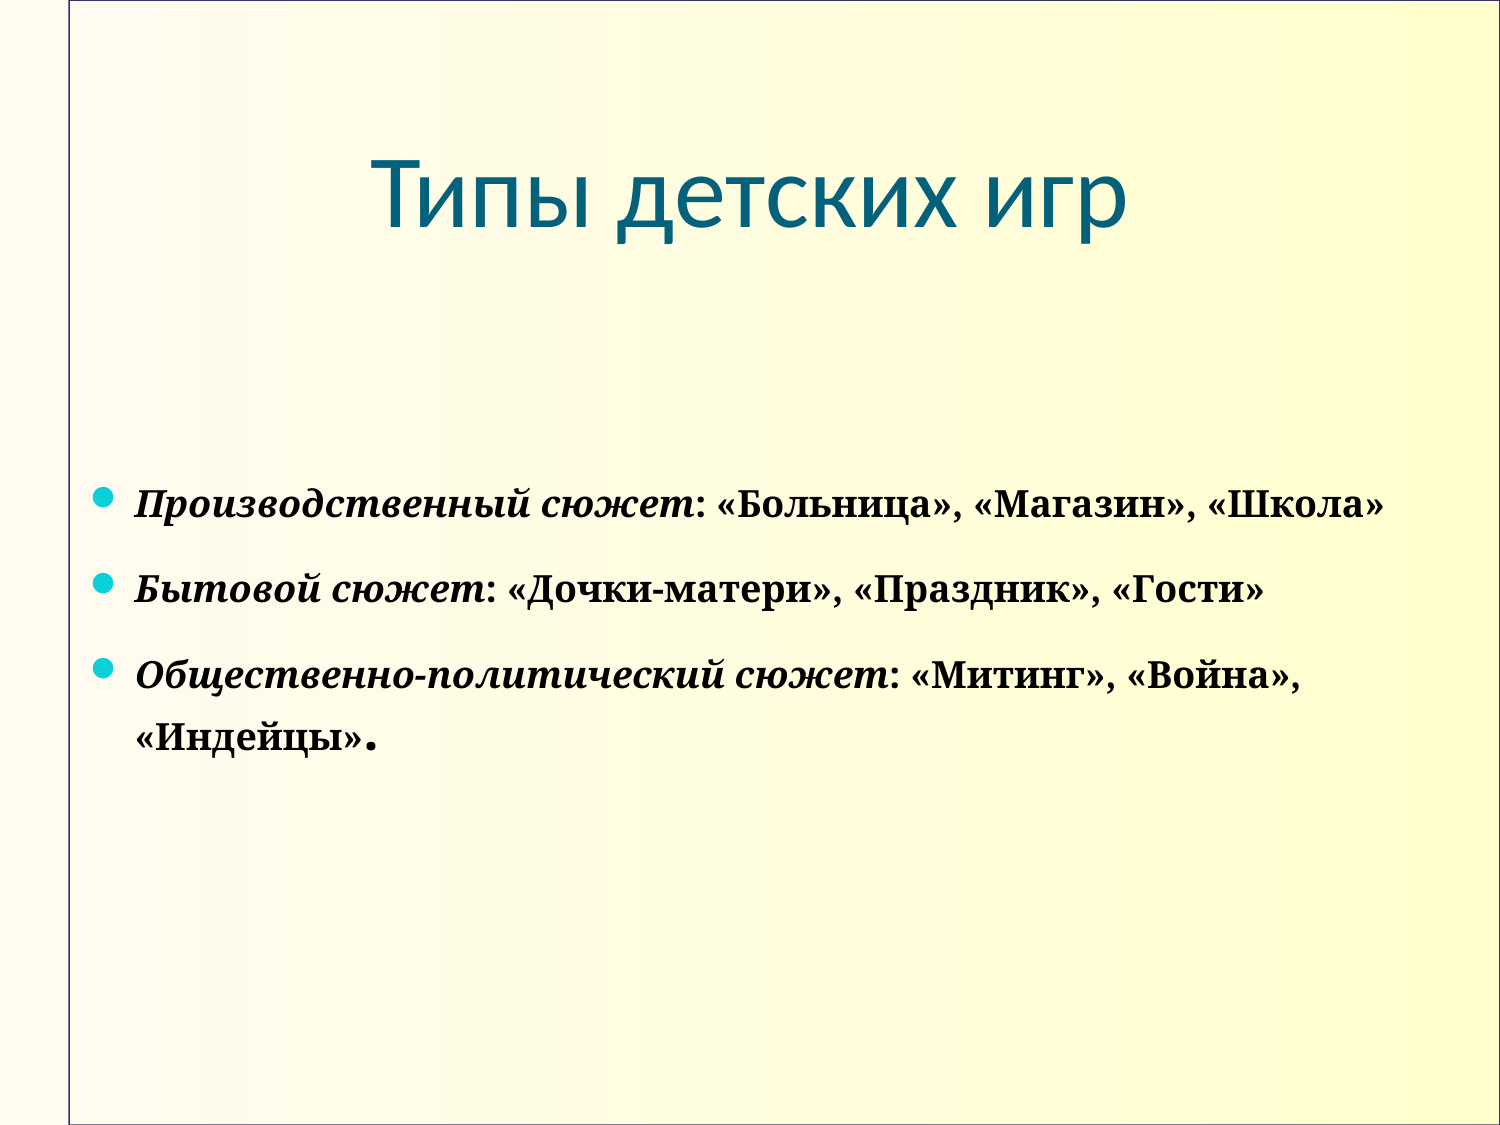

# Типы детских игр
Производственный сюжет: «Больница», «Магазин», «Школа»
Бытовой сюжет: «Дочки-матери», «Праздник», «Гости»
Общественно-политический сюжет: «Митинг», «Война», «Индейцы».